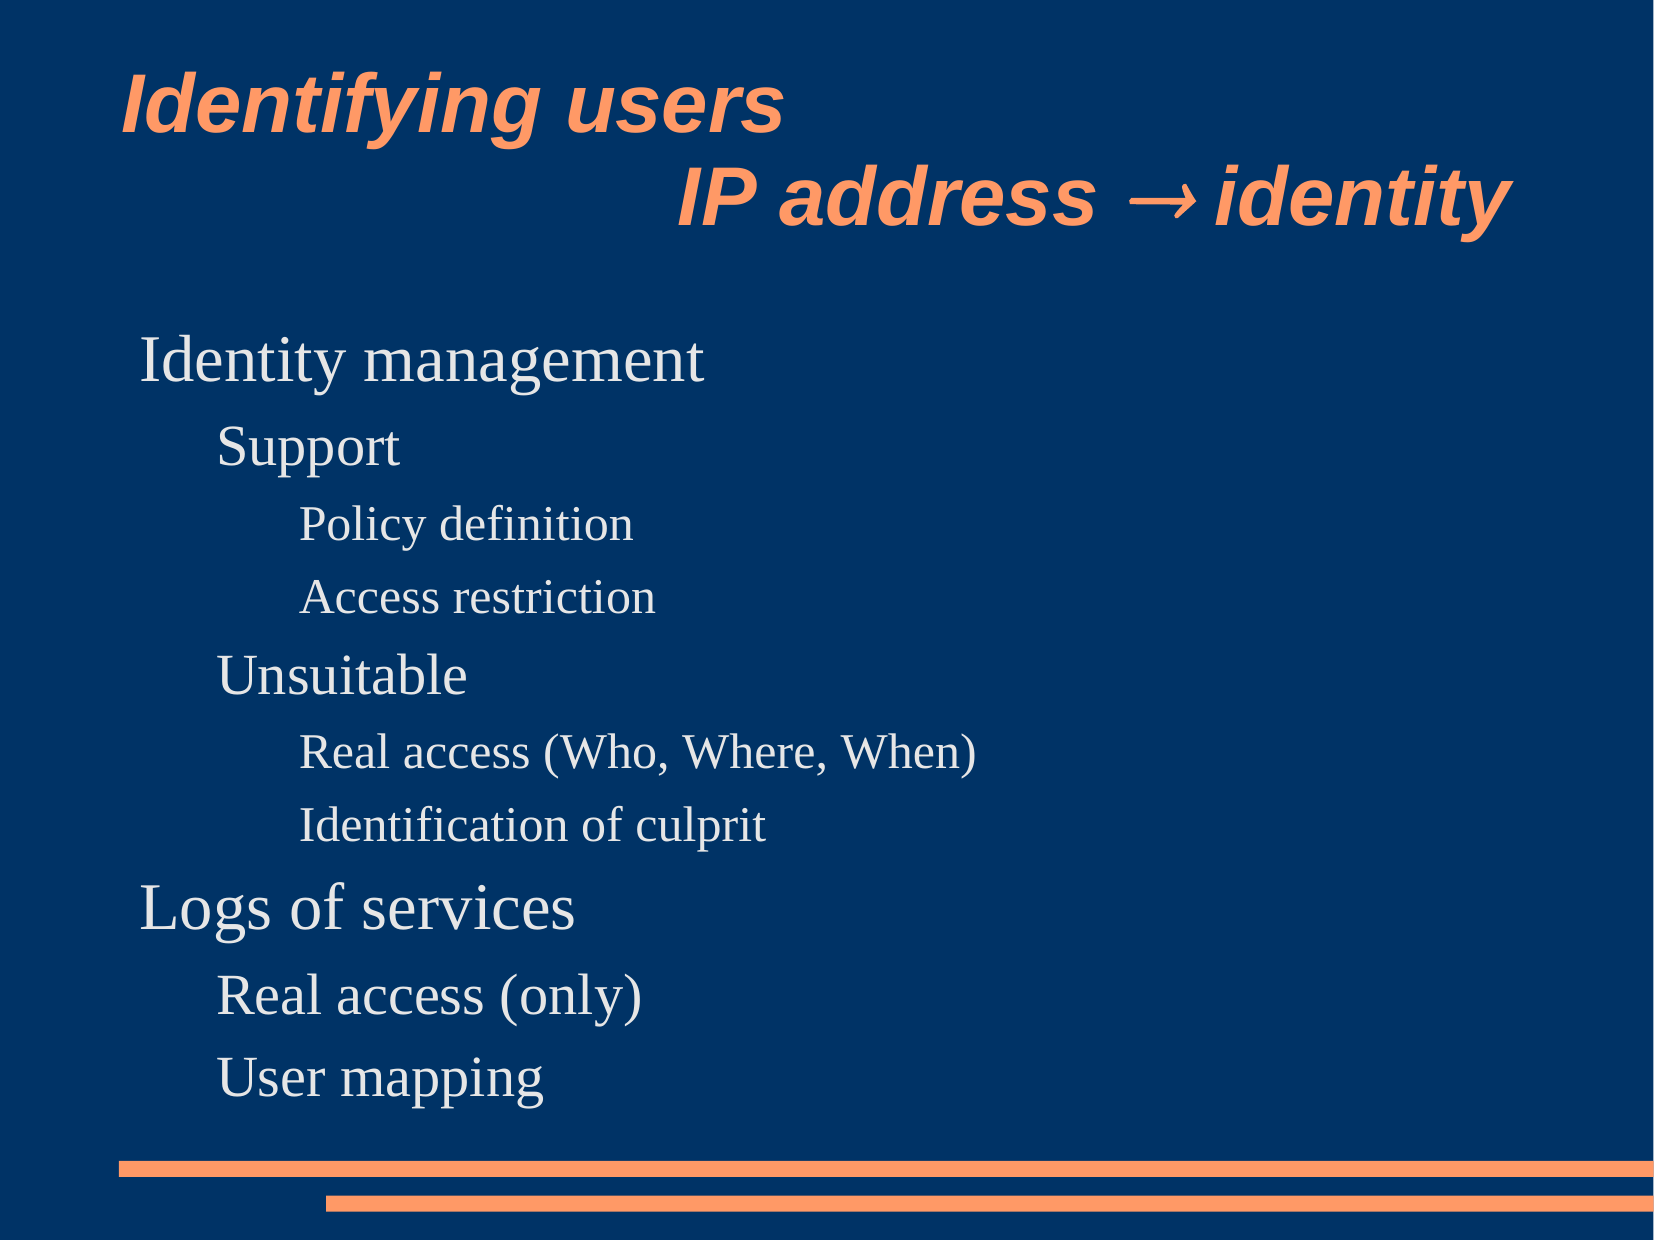

# Identifying users IP address  identity
Identity management
Support
Policy definition
Access restriction
Unsuitable
Real access (Who, Where, When)
Identification of culprit
Logs of services
Real access (only)
User mapping